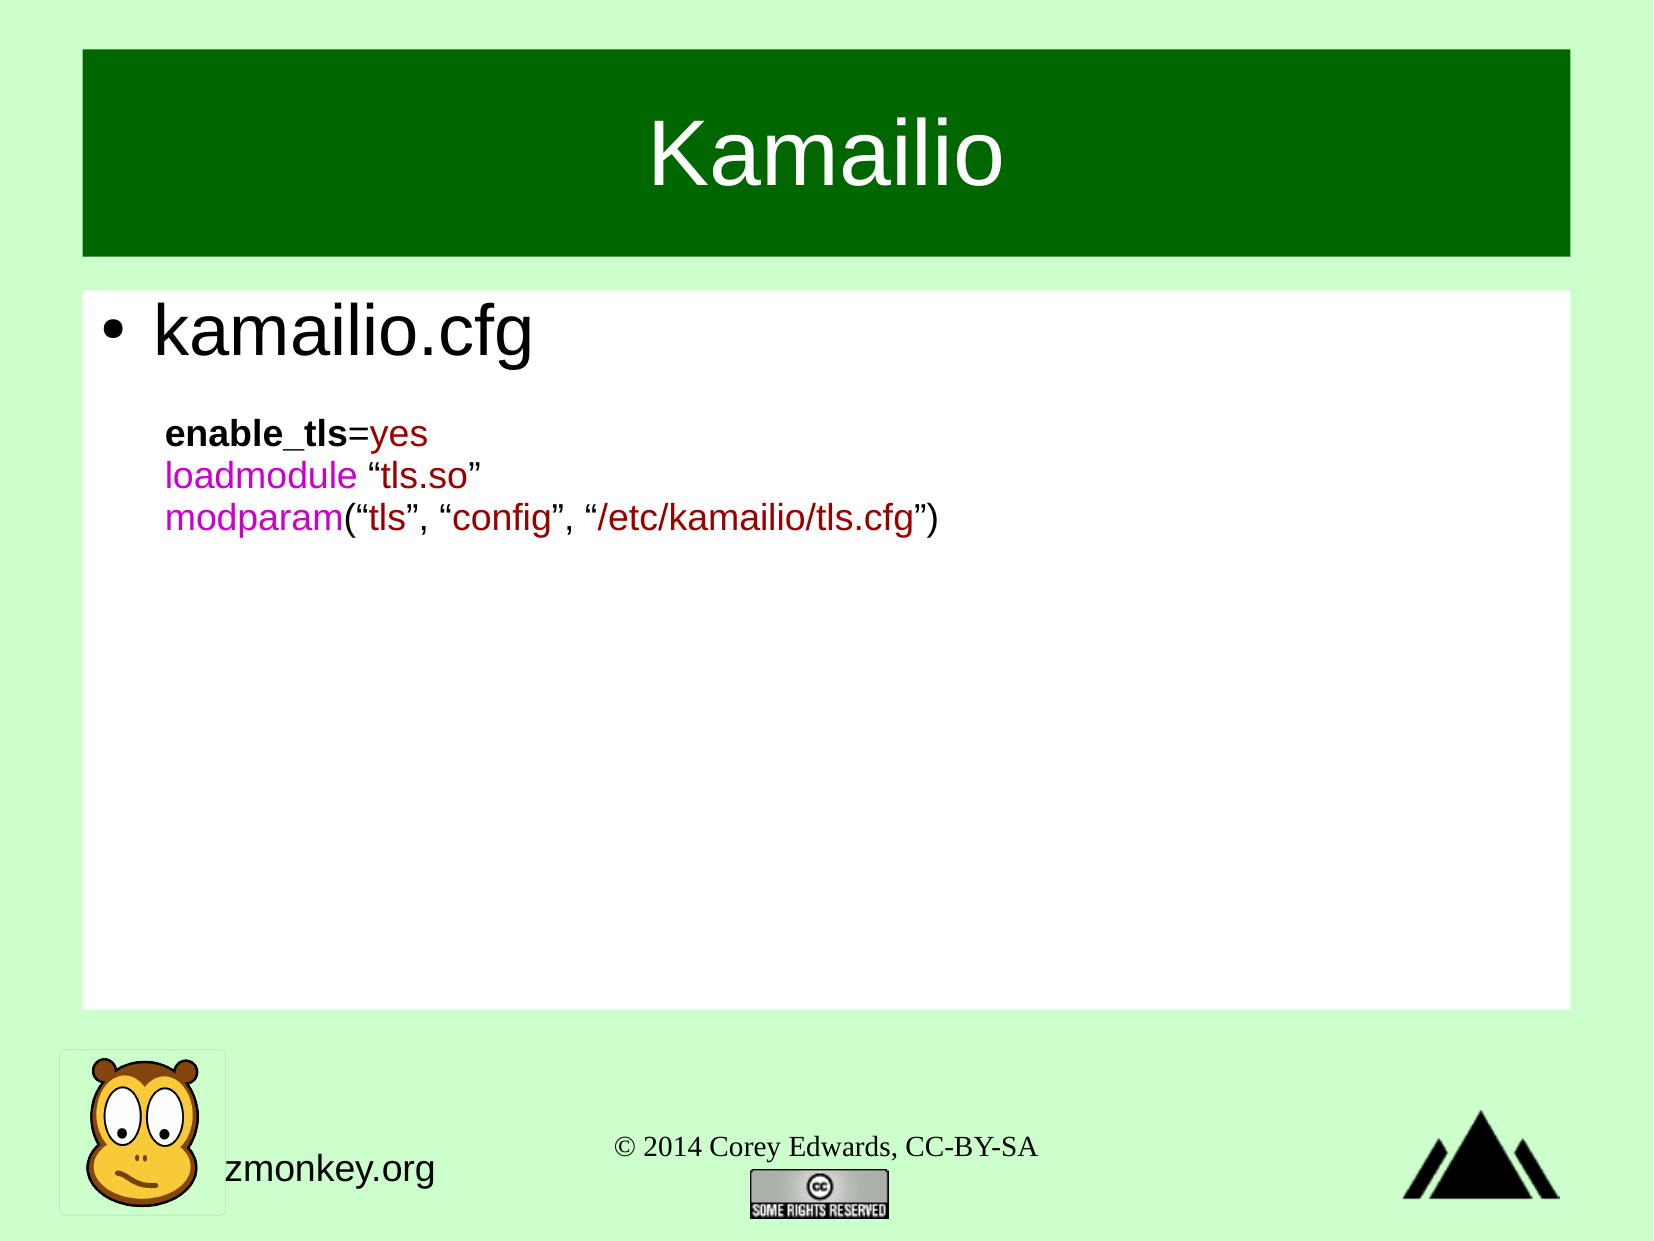

# Kamailio
kamailio.cfg
enable_tls=yes
loadmodule “tls.so”
modparam(“tls”, “config”, “/etc/kamailio/tls.cfg”)